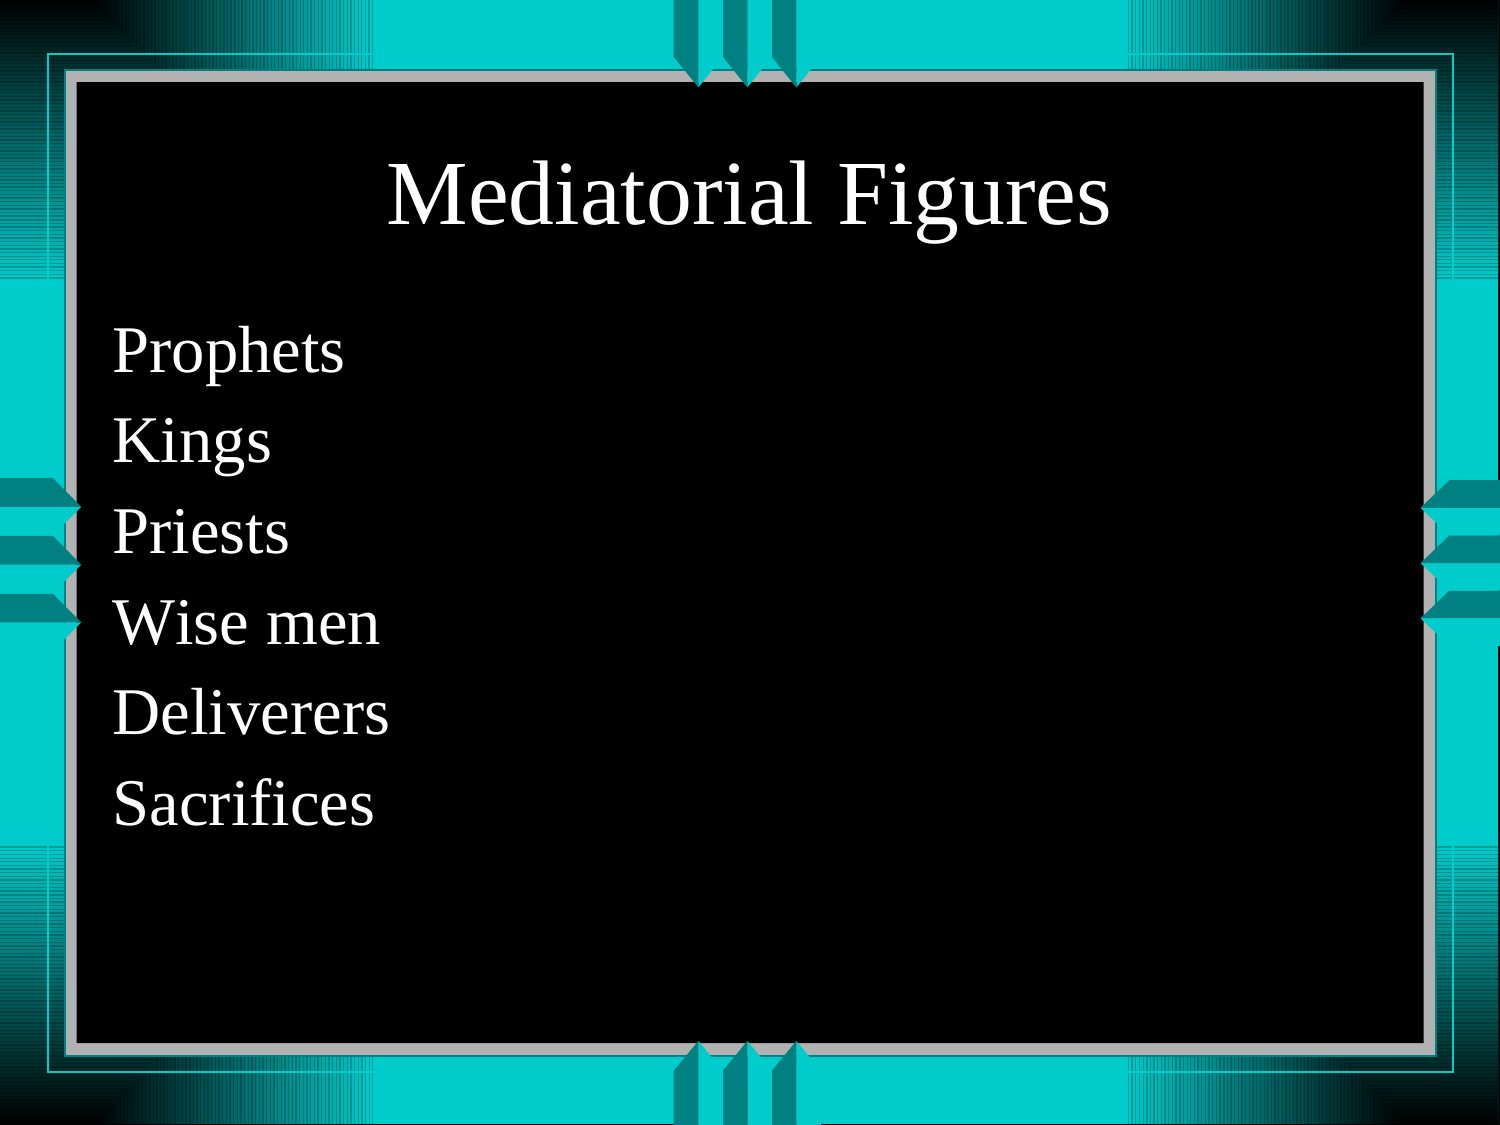

# Mediatorial Figures
Prophets
Kings
Priests
Wise men
Deliverers
Sacrifices